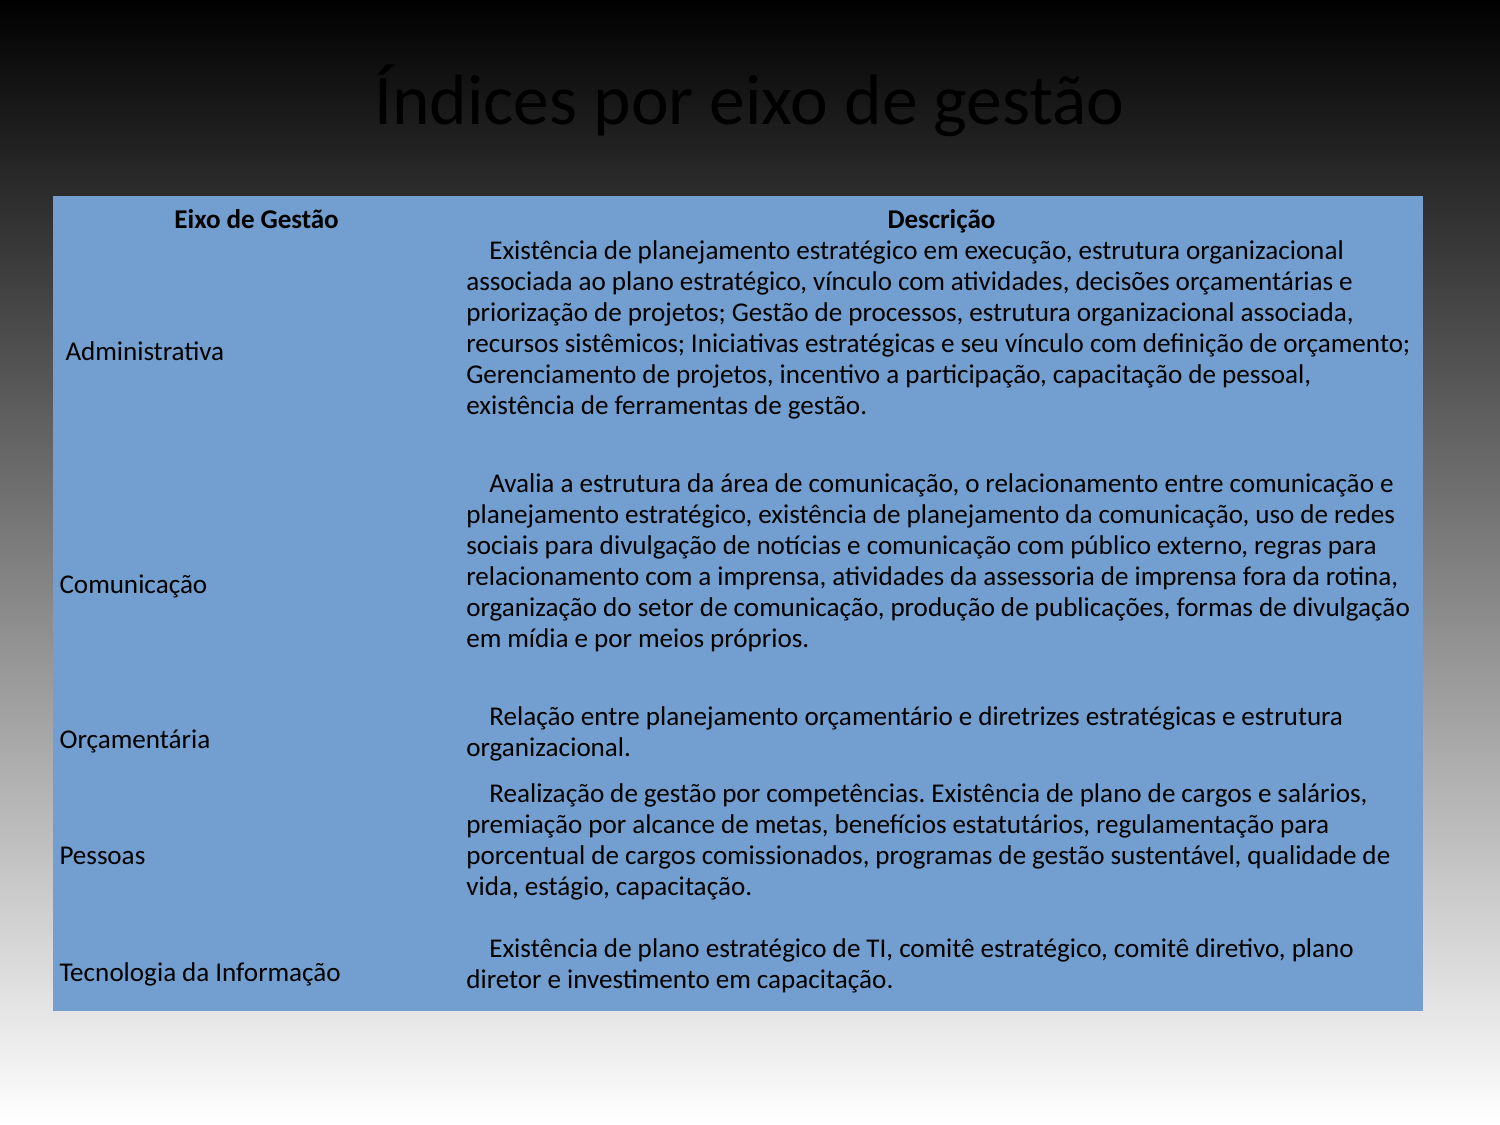

# Índices por eixo de gestão
| Eixo de Gestão | Descrição |
| --- | --- |
| Administrativa | Existência de planejamento estratégico em execução, estrutura organizacional associada ao plano estratégico, vínculo com atividades, decisões orçamentárias e priorização de projetos; Gestão de processos, estrutura organizacional associada, recursos sistêmicos; Iniciativas estratégicas e seu vínculo com definição de orçamento; Gerenciamento de projetos, incentivo a participação, capacitação de pessoal, existência de ferramentas de gestão. |
| Comunicação | Avalia a estrutura da área de comunicação, o relacionamento entre comunicação e planejamento estratégico, existência de planejamento da comunicação, uso de redes sociais para divulgação de notícias e comunicação com público externo, regras para relacionamento com a imprensa, atividades da assessoria de imprensa fora da rotina, organização do setor de comunicação, produção de publicações, formas de divulgação em mídia e por meios próprios. |
| Orçamentária | Relação entre planejamento orçamentário e diretrizes estratégicas e estrutura organizacional. |
| Pessoas | Realização de gestão por competências. Existência de plano de cargos e salários, premiação por alcance de metas, benefícios estatutários, regulamentação para porcentual de cargos comissionados, programas de gestão sustentável, qualidade de vida, estágio, capacitação. |
| Tecnologia da Informação | Existência de plano estratégico de TI, comitê estratégico, comitê diretivo, plano diretor e investimento em capacitação. |